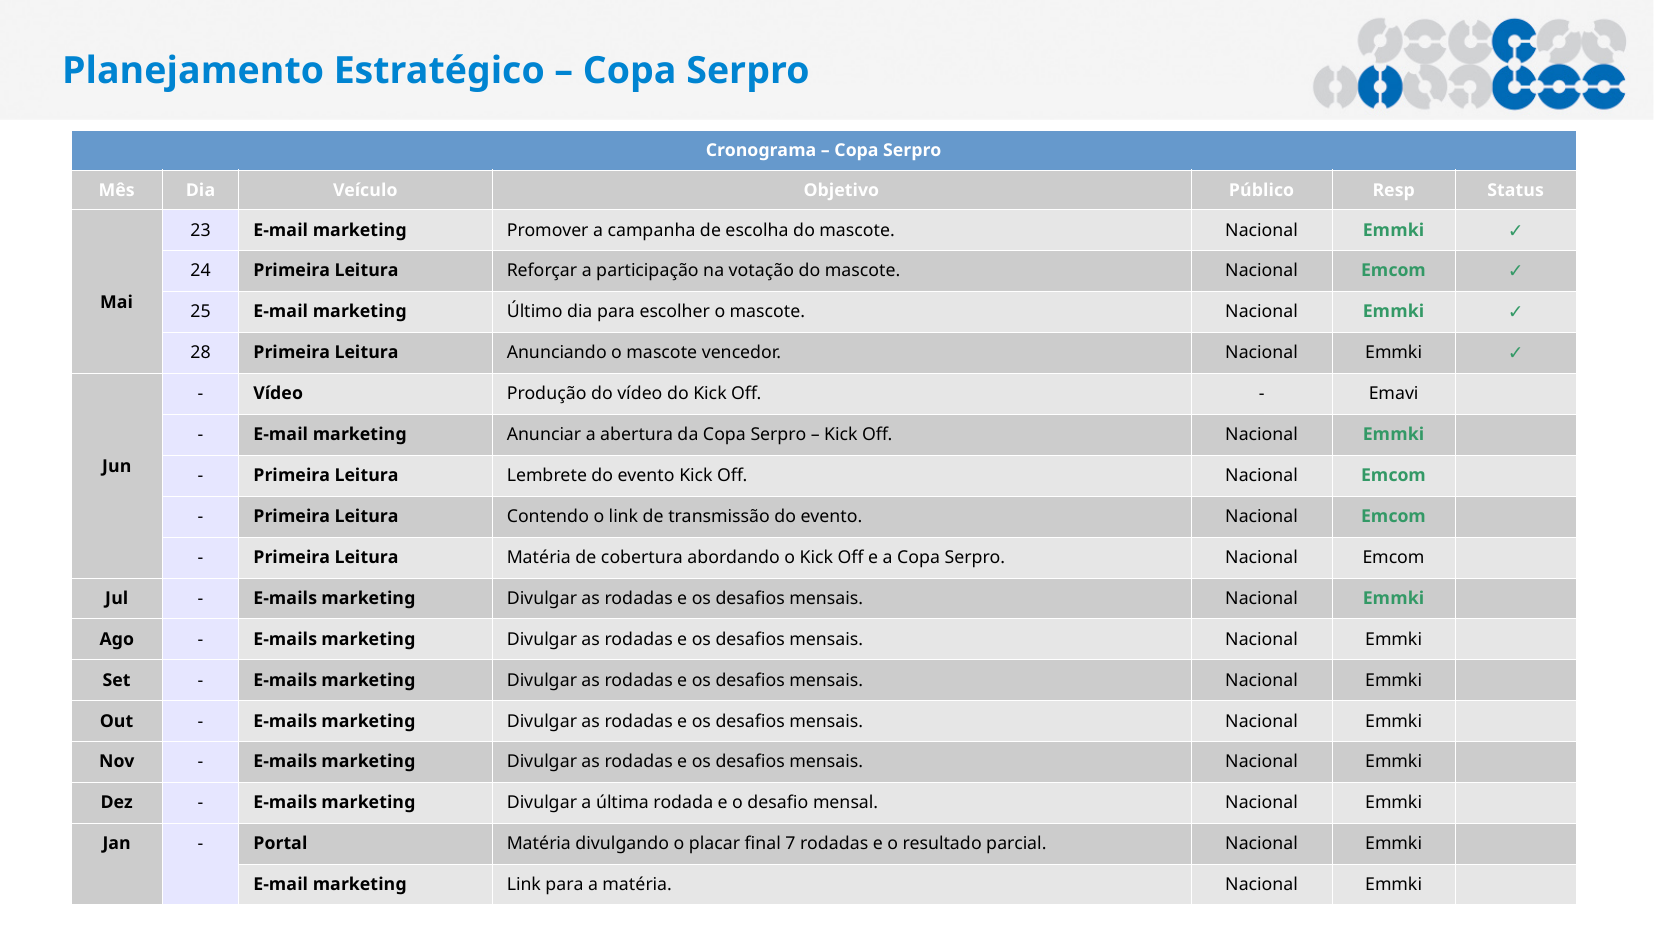

Planejamento Estratégico – Copa Serpro
| Cronograma – Copa Serpro | | | | | | |
| --- | --- | --- | --- | --- | --- | --- |
| Mês | Dia | Veículo | Objetivo | Público | Resp | Status |
| Mai | 23 | E-mail marketing | Promover a campanha de escolha do mascote. | Nacional | Emmki | ✓ |
| | 24 | Primeira Leitura | Reforçar a participação na votação do mascote. | Nacional | Emcom | ✓ |
| | 25 | E-mail marketing | Último dia para escolher o mascote. | Nacional | Emmki | ✓ |
| | 28 | Primeira Leitura | Anunciando o mascote vencedor. | Nacional | Emmki | ✓ |
| Jun | - | Vídeo | Produção do vídeo do Kick Off. | - | Emavi | |
| | - | E-mail marketing | Anunciar a abertura da Copa Serpro – Kick Off. | Nacional | Emmki | |
| | - | Primeira Leitura | Lembrete do evento Kick Off. | Nacional | Emcom | |
| | - | Primeira Leitura | Contendo o link de transmissão do evento. | Nacional | Emcom | |
| | - | Primeira Leitura | Matéria de cobertura abordando o Kick Off e a Copa Serpro. | Nacional | Emcom | |
| Jul | - | E-mails marketing | Divulgar as rodadas e os desafios mensais. | Nacional | Emmki | |
| Ago | - | E-mails marketing | Divulgar as rodadas e os desafios mensais. | Nacional | Emmki | |
| Set | - | E-mails marketing | Divulgar as rodadas e os desafios mensais. | Nacional | Emmki | |
| Out | - | E-mails marketing | Divulgar as rodadas e os desafios mensais. | Nacional | Emmki | |
| Nov | - | E-mails marketing | Divulgar as rodadas e os desafios mensais. | Nacional | Emmki | |
| Dez | - | E-mails marketing | Divulgar a última rodada e o desafio mensal. | Nacional | Emmki | |
| Jan | - | Portal | Matéria divulgando o placar final 7 rodadas e o resultado parcial. | Nacional | Emmki | |
| | | E-mail marketing | Link para a matéria. | Nacional | Emmki | |